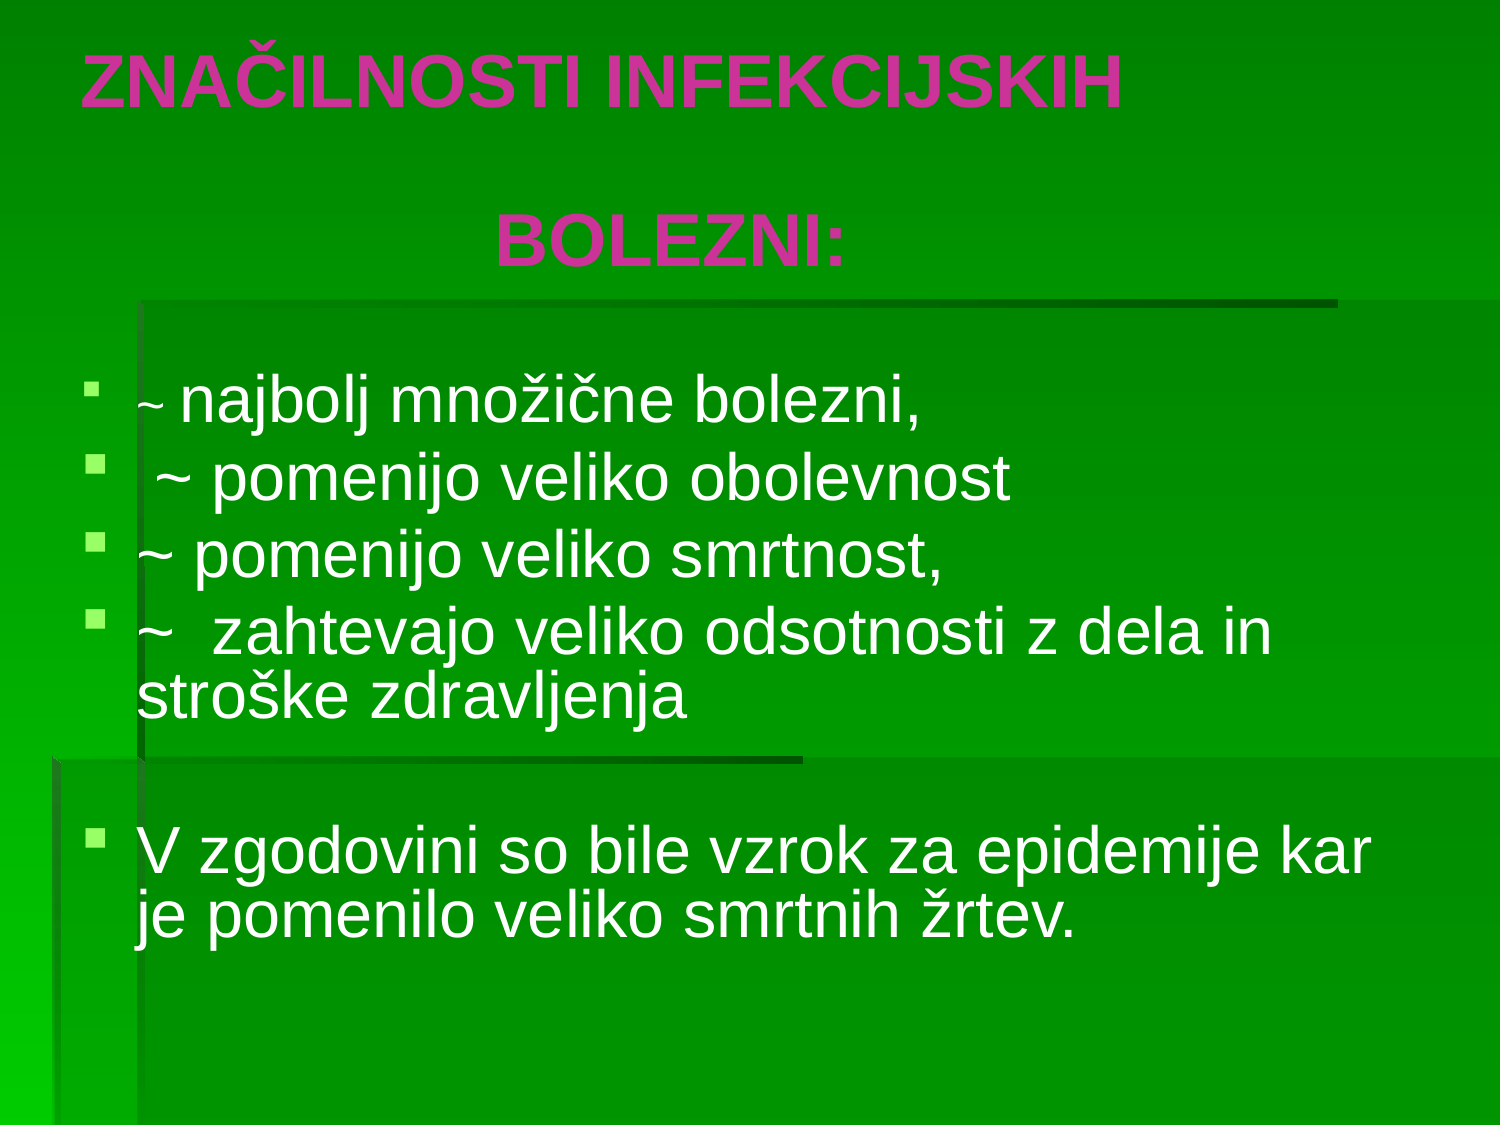

# ZNAČILNOSTI INFEKCIJSKIH
 BOLEZNI:
~ najbolj množične bolezni,
 ~ pomenijo veliko obolevnost
~ pomenijo veliko smrtnost,
~ zahtevajo veliko odsotnosti z dela in stroške zdravljenja
V zgodovini so bile vzrok za epidemije kar je pomenilo veliko smrtnih žrtev.